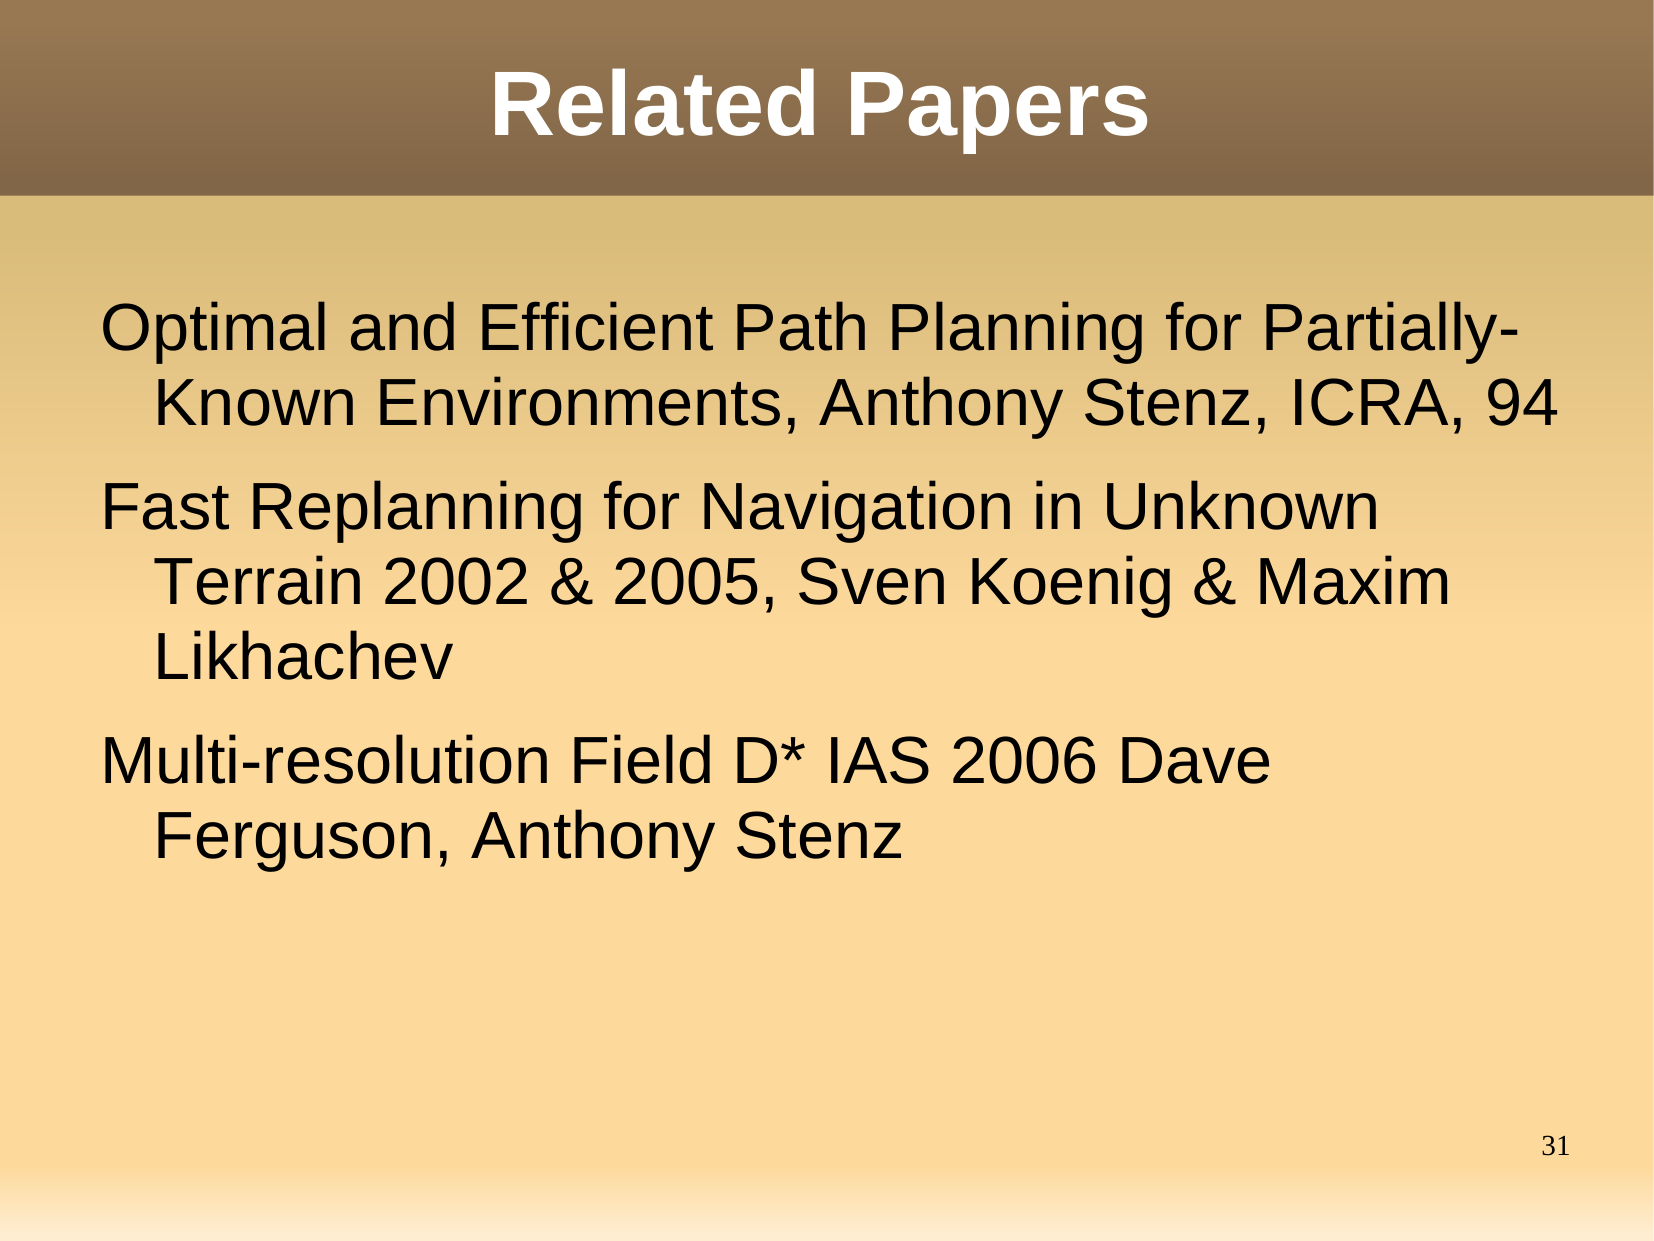

# Related Papers
Optimal and Efficient Path Planning for Partially-Known Environments, Anthony Stenz, ICRA, 94
Fast Replanning for Navigation in Unknown Terrain 2002 & 2005, Sven Koenig & Maxim Likhachev
Multi-resolution Field D* IAS 2006 Dave Ferguson, Anthony Stenz
31